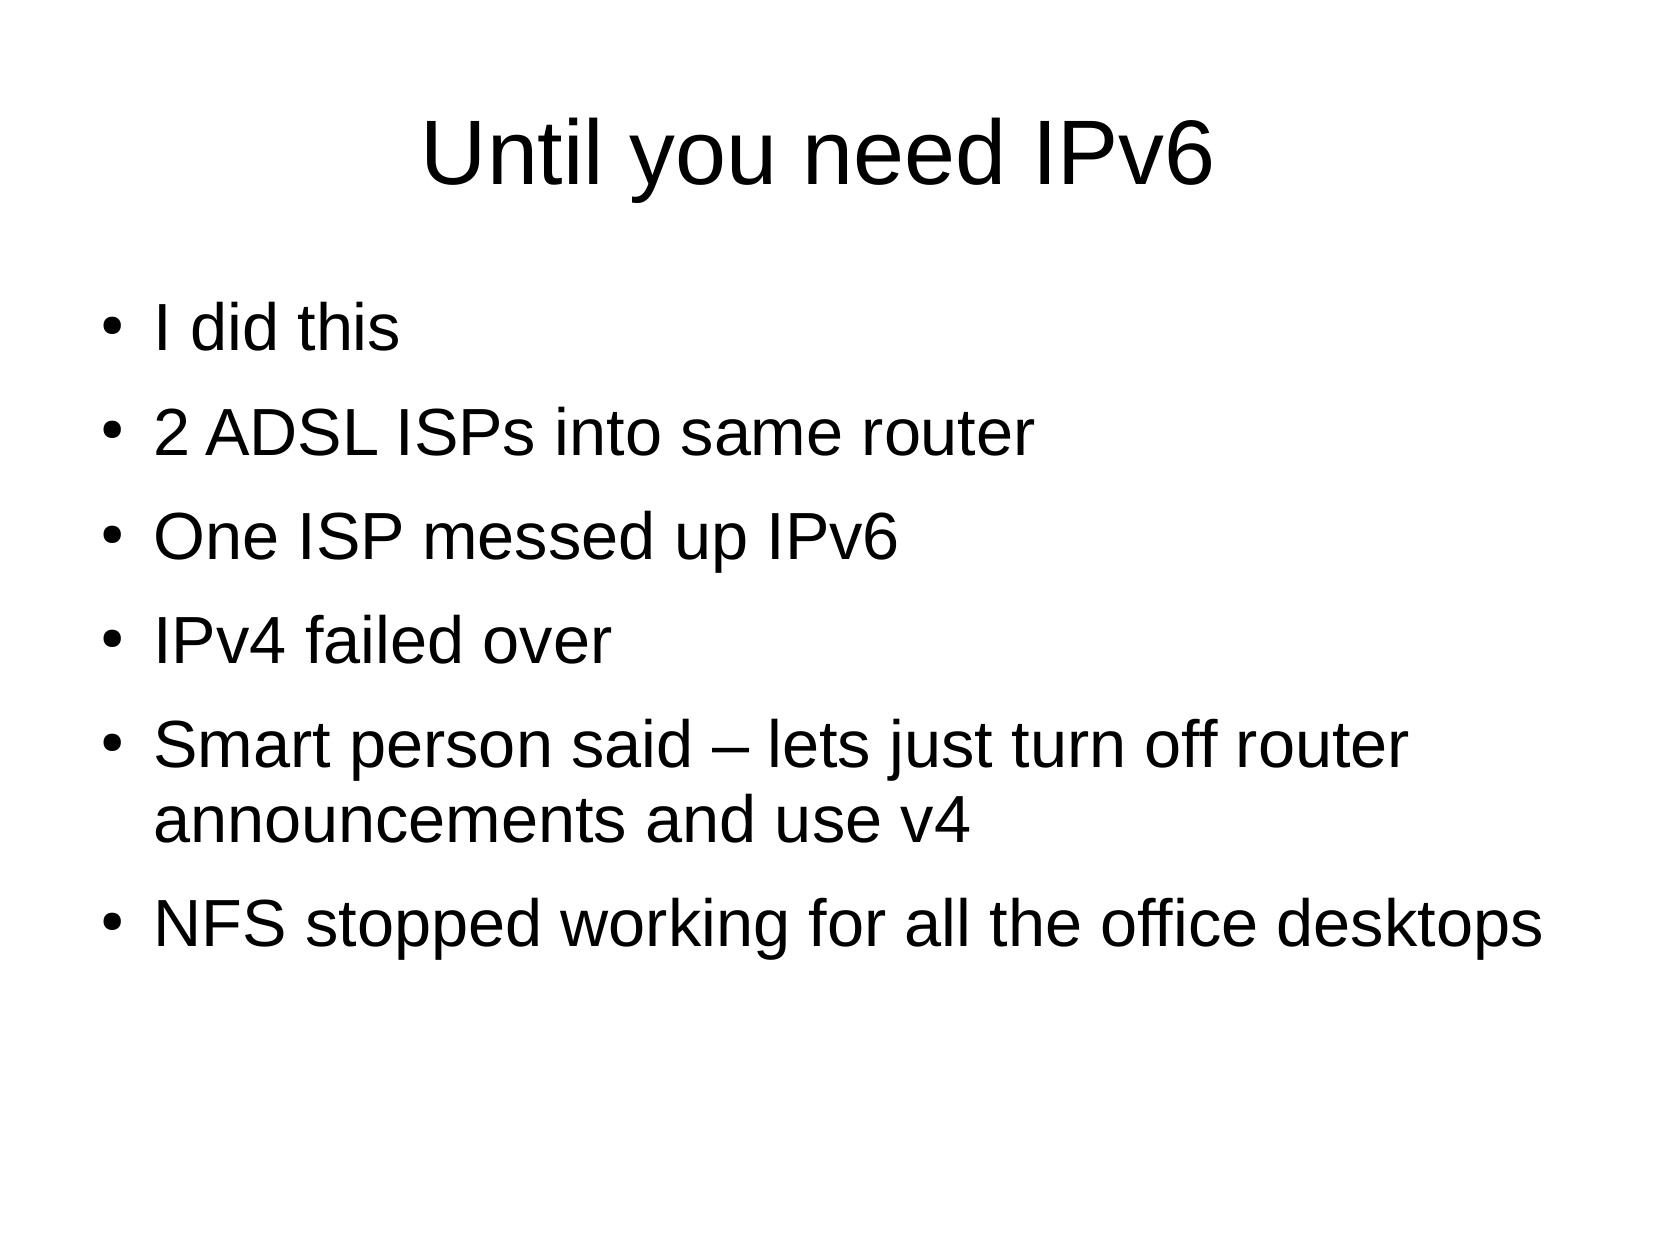

# Until you need IPv6
I did this
2 ADSL ISPs into same router
One ISP messed up IPv6
IPv4 failed over
Smart person said – lets just turn off router announcements and use v4
NFS stopped working for all the office desktops